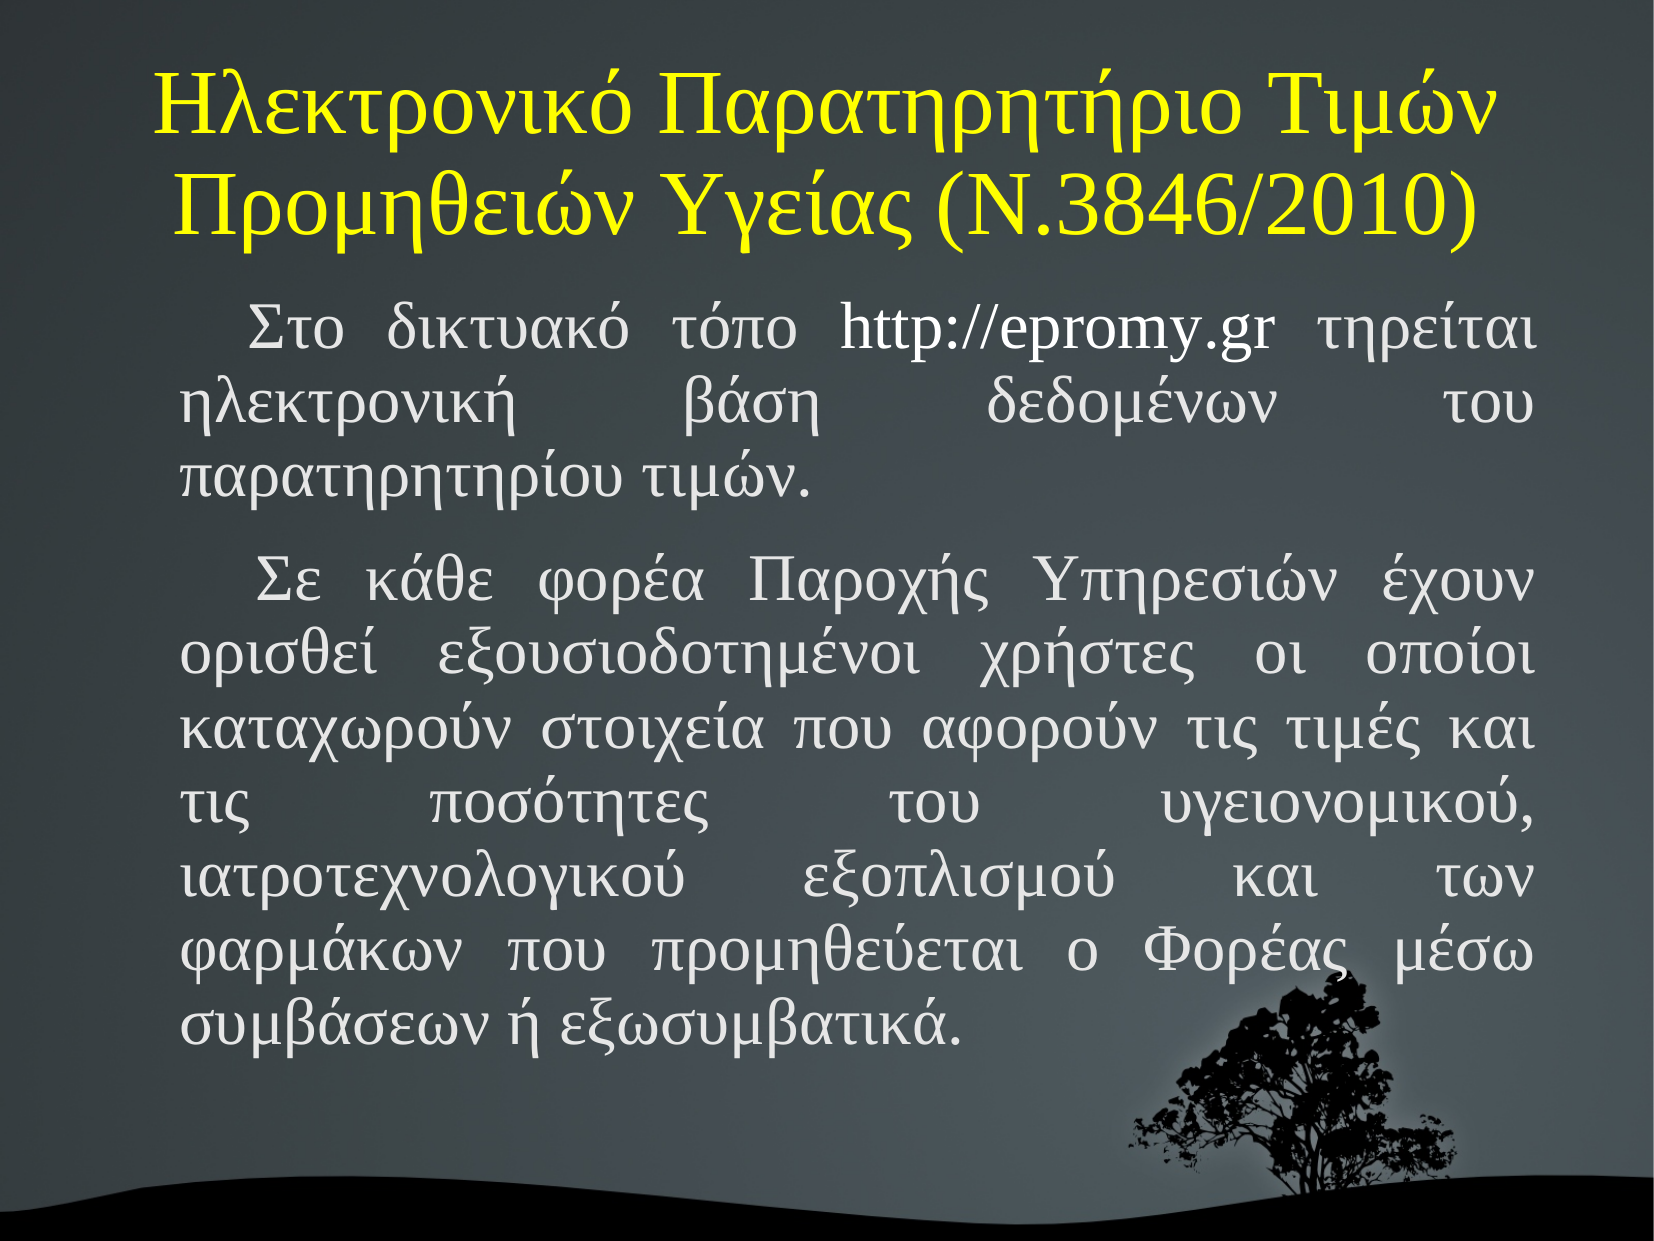

# Ηλεκτρονικό Παρατηρητήριο Τιμών Προμηθειών Υγείας (Ν.3846/2010)
 Στο δικτυακό τόπο http://epromy.gr τηρείται ηλεκτρονική βάση δεδομένων του παρατηρητηρίου τιμών.
 Σε κάθε φορέα Παροχής Υπηρεσιών έχουν ορισθεί εξουσιοδοτημένοι χρήστες οι οποίοι καταχωρούν στοιχεία που αφορούν τις τιμές και τις ποσότητες του υγειονομικού, ιατροτεχνολογικού εξοπλισμού και των φαρμάκων που προμηθεύεται ο Φορέας μέσω συμβάσεων ή εξωσυμβατικά.